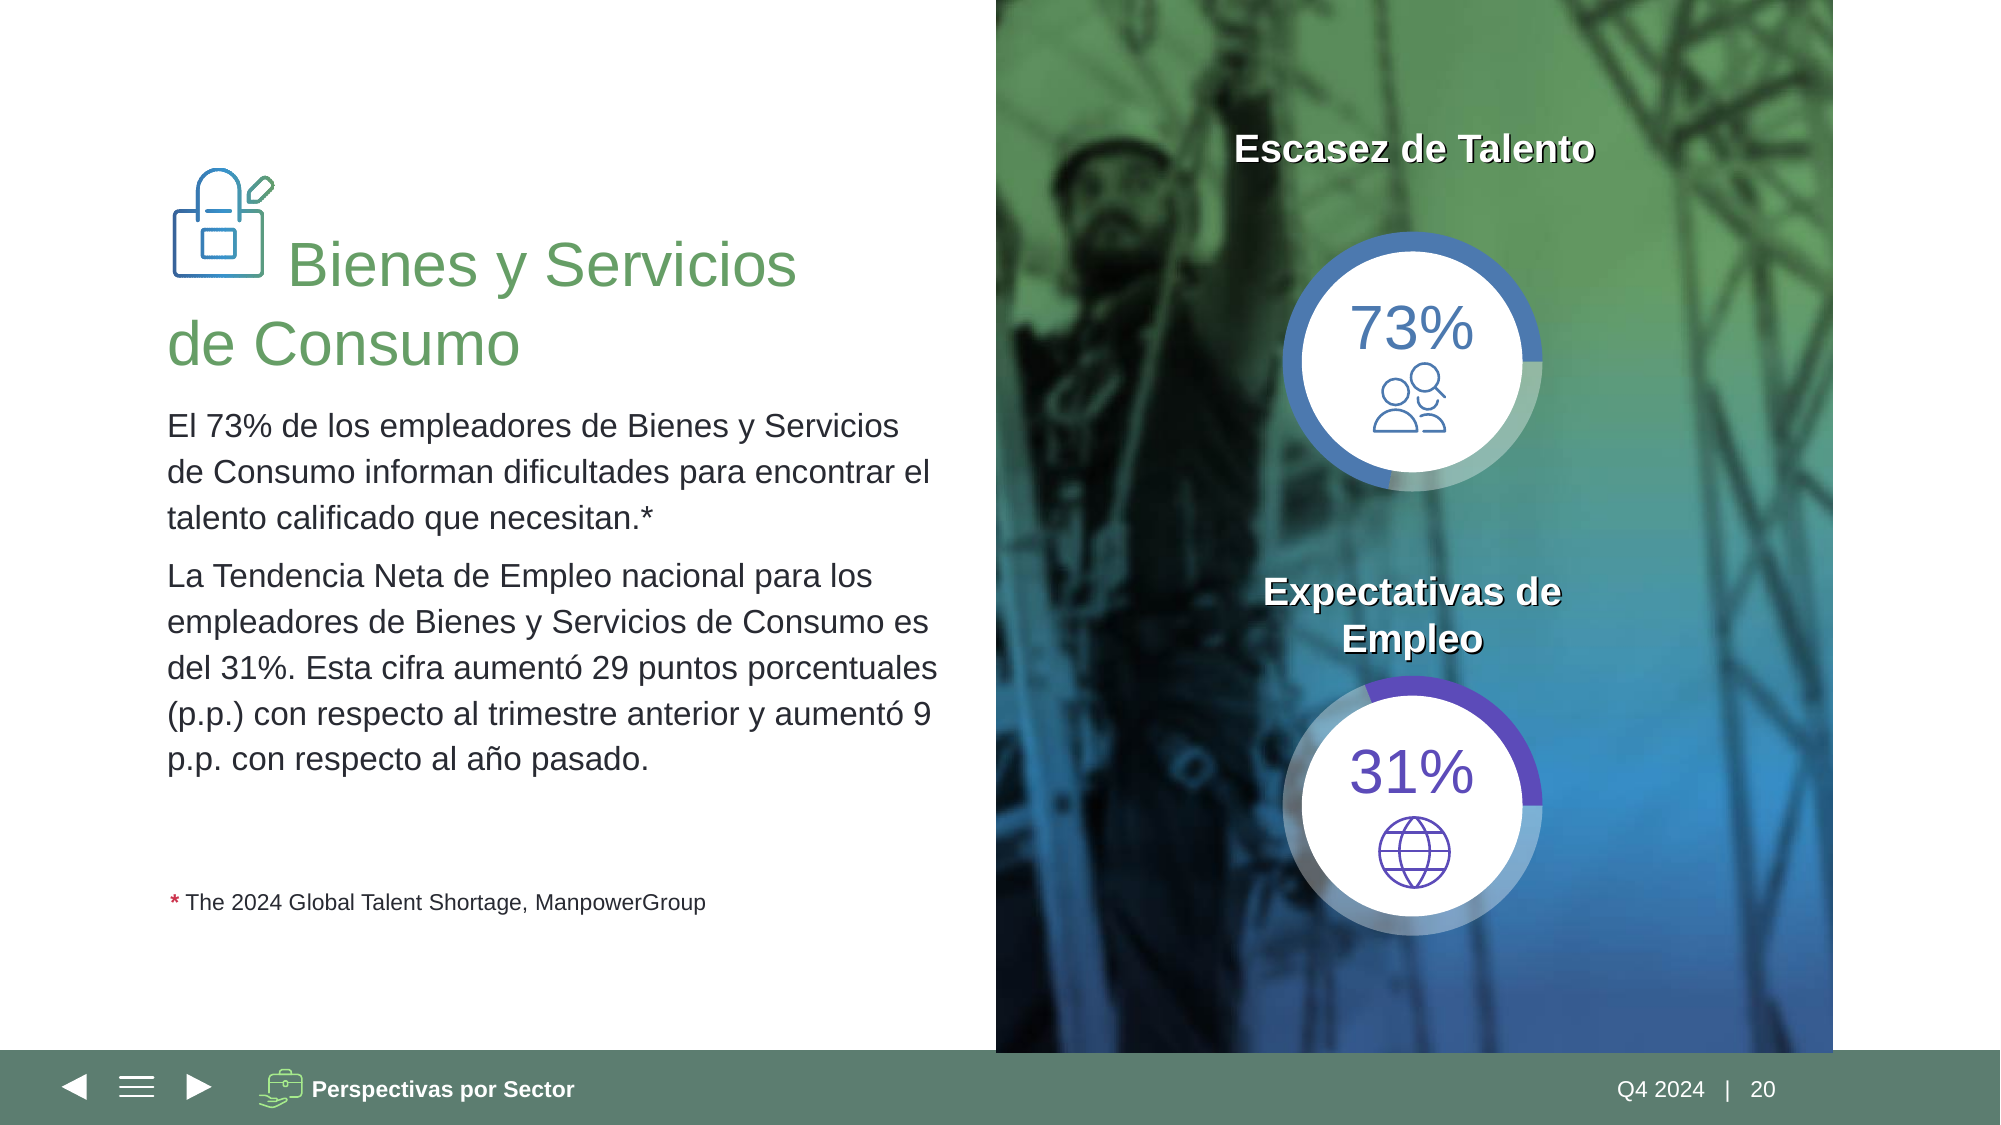

Escasez de Talento
### Chart
| Category | Column1 |
|---|---|
| 1st Qtr | 72.0 |
| 2nd Qtr | 28.0 |73%
Expectativas de Empleo
### Chart
| Category | Column1 |
|---|---|
| 1st Qtr | 31.0 |
| 2nd Qtr | 69.0 |31%
 Bienes y Servicios de Consumo
# El 73% de los empleadores de Bienes y Servicios de Consumo informan dificultades para encontrar el talento calificado que necesitan.*
La Tendencia Neta de Empleo nacional para los empleadores de Bienes y Servicios de Consumo es del 31%. Esta cifra aumentó 29 puntos porcentuales (p.p.) con respecto al trimestre anterior y aumentó 9 p.p. con respecto al año pasado.
* The 2024 Global Talent Shortage, ManpowerGroup